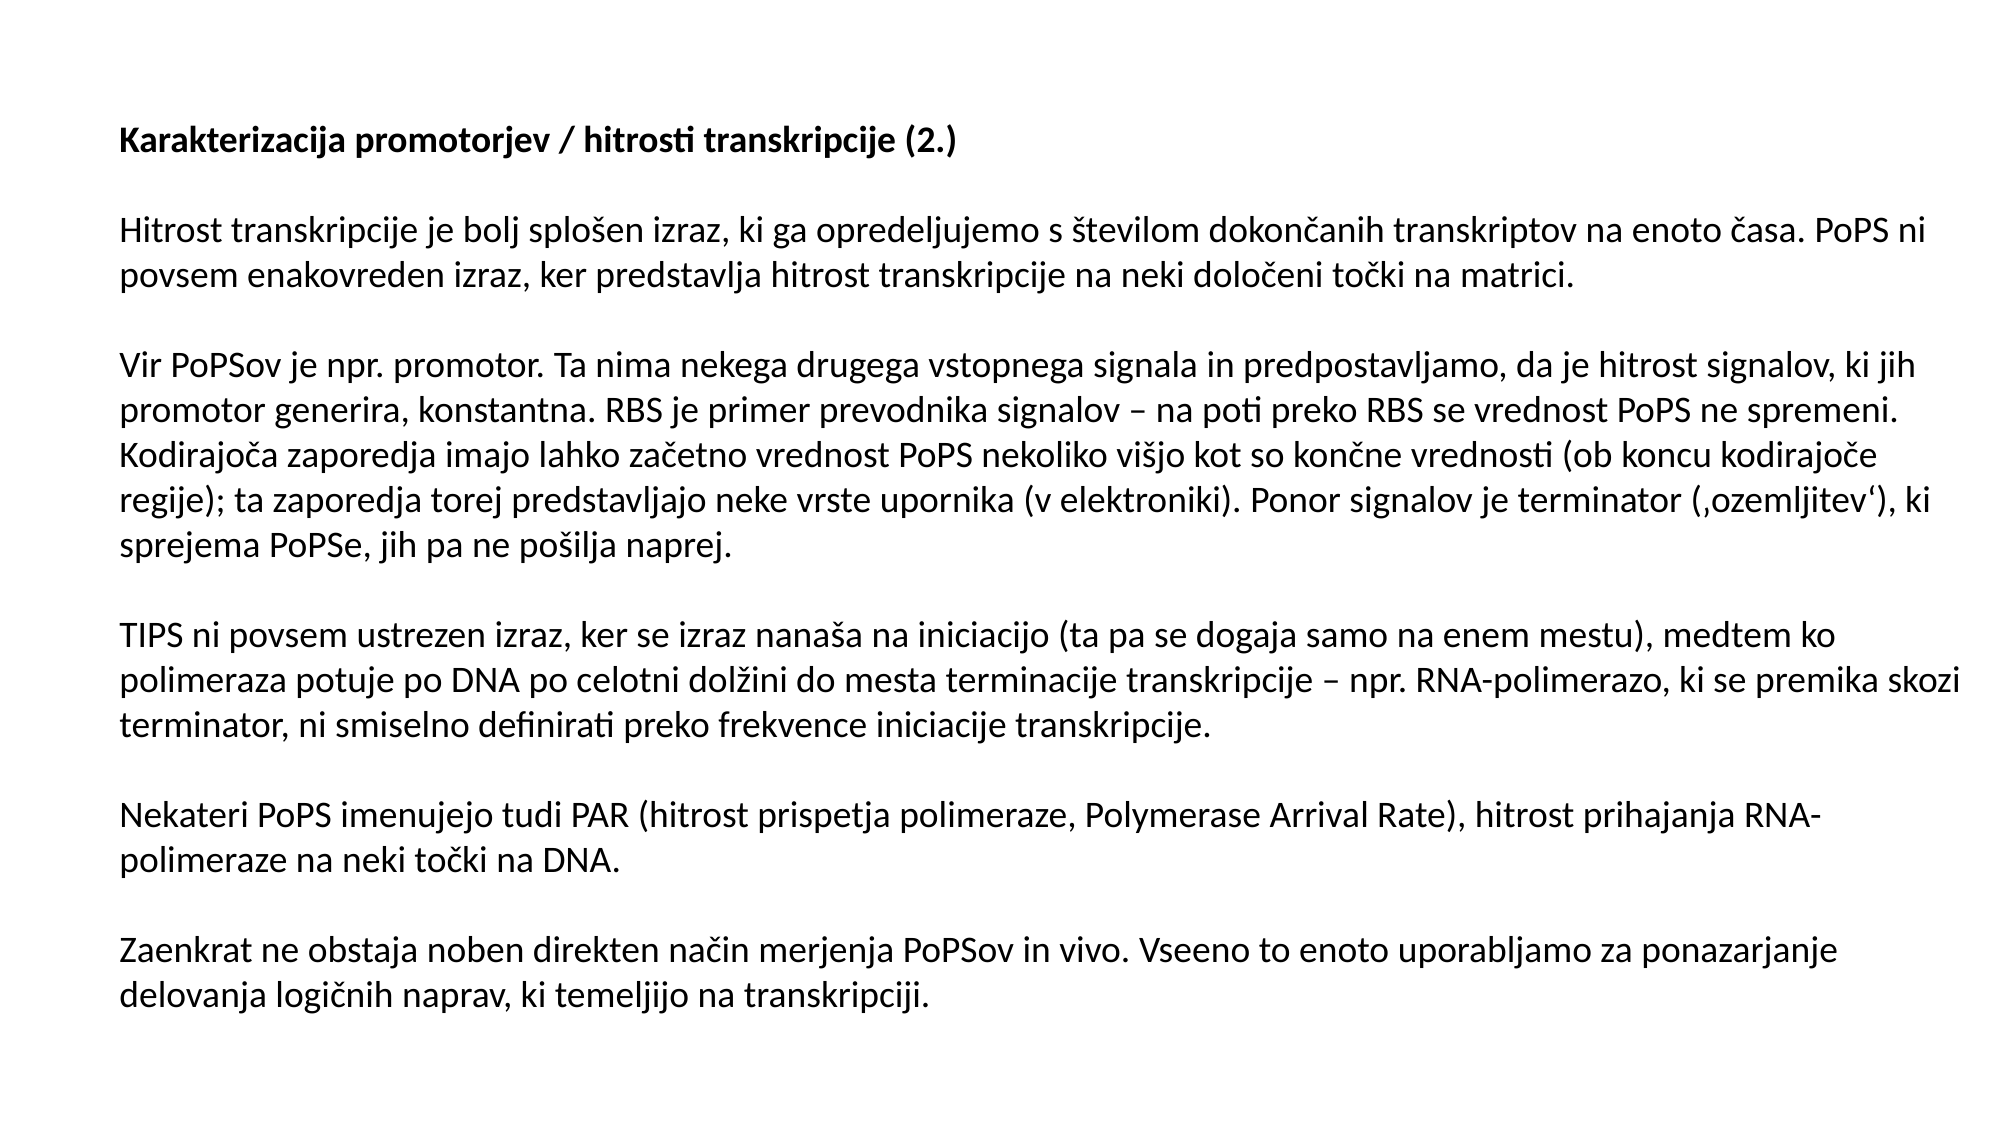

Karakterizacija promotorjev / hitrosti transkripcije (2.)
Hitrost transkripcije je bolj splošen izraz, ki ga opredeljujemo s številom dokončanih transkriptov na enoto časa. PoPS ni povsem enakovreden izraz, ker predstavlja hitrost transkripcije na neki določeni točki na matrici.
Vir PoPSov je npr. promotor. Ta nima nekega drugega vstopnega signala in predpostavljamo, da je hitrost signalov, ki jih promotor generira, konstantna. RBS je primer prevodnika signalov – na poti preko RBS se vrednost PoPS ne spremeni. Kodirajoča zaporedja imajo lahko začetno vrednost PoPS nekoliko višjo kot so končne vrednosti (ob koncu kodirajoče regije); ta zaporedja torej predstavljajo neke vrste upornika (v elektroniki). Ponor signalov je terminator (‚ozemljitev‘), ki sprejema PoPSe, jih pa ne pošilja naprej.
TIPS ni povsem ustrezen izraz, ker se izraz nanaša na iniciacijo (ta pa se dogaja samo na enem mestu), medtem ko polimeraza potuje po DNA po celotni dolžini do mesta terminacije transkripcije – npr. RNA-polimerazo, ki se premika skozi terminator, ni smiselno definirati preko frekvence iniciacije transkripcije.
Nekateri PoPS imenujejo tudi PAR (hitrost prispetja polimeraze, Polymerase Arrival Rate), hitrost prihajanja RNA-polimeraze na neki točki na DNA.
Zaenkrat ne obstaja noben direkten način merjenja PoPSov in vivo. Vseeno to enoto uporabljamo za ponazarjanje delovanja logičnih naprav, ki temeljijo na transkripciji.